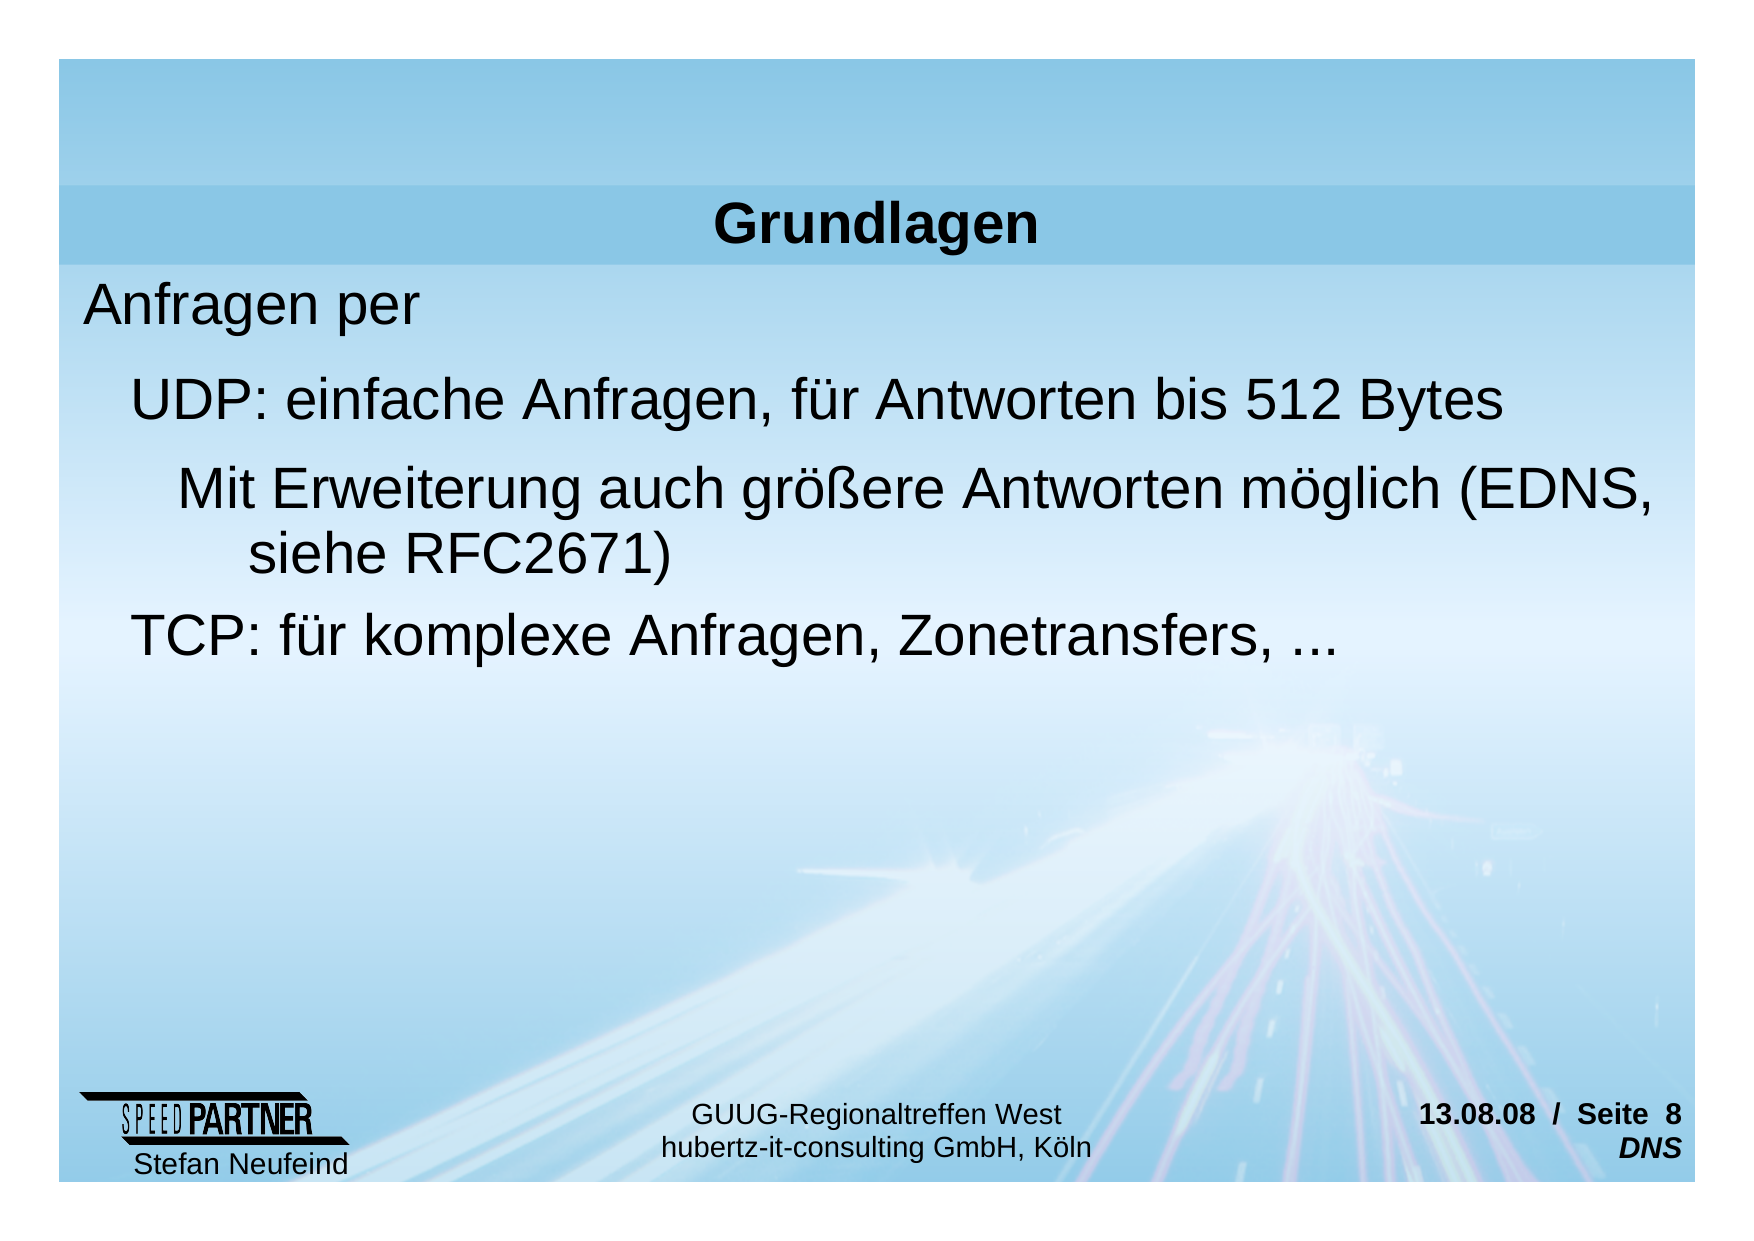

# Grundlagen
Anfragen per
UDP: einfache Anfragen, für Antworten bis 512 Bytes
Mit Erweiterung auch größere Antworten möglich (EDNS, siehe RFC2671)
TCP: für komplexe Anfragen, Zonetransfers, ...